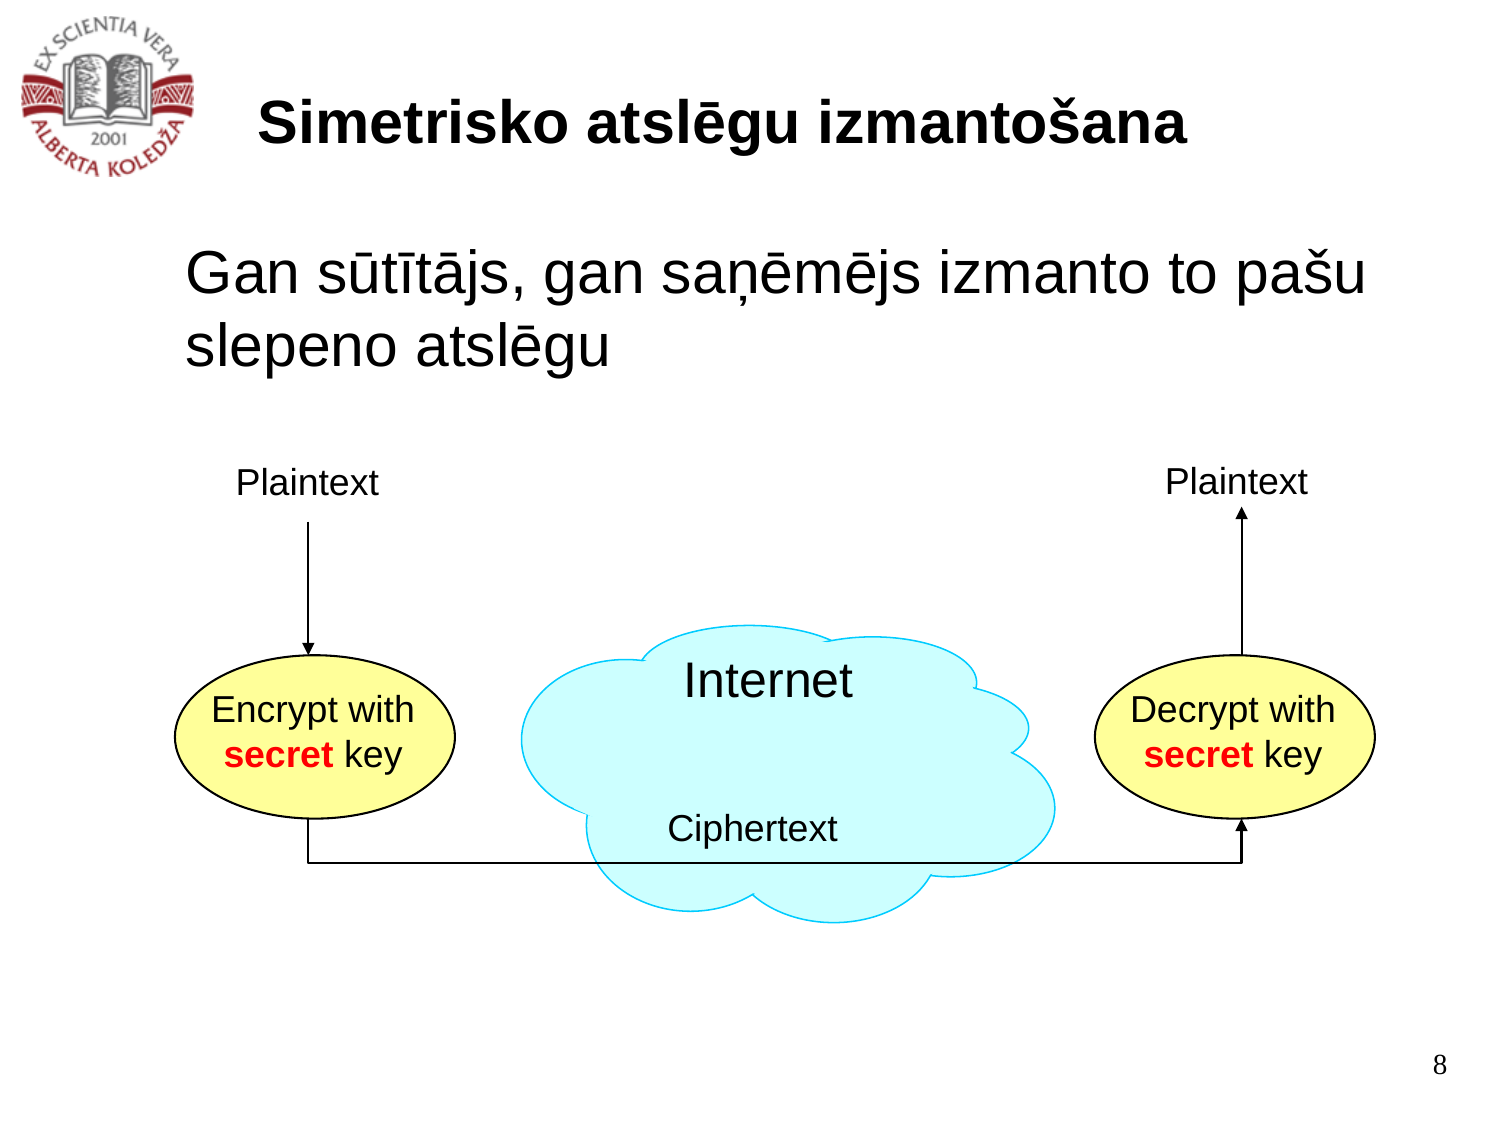

# Simetrisko atslēgu izmantošana
Gan sūtītājs, gan saņēmējs izmanto to pašu slepeno atslēgu
Plaintext
Plaintext
Internet
Encrypt with
secret key
Decrypt with
secret key
Ciphertext
7